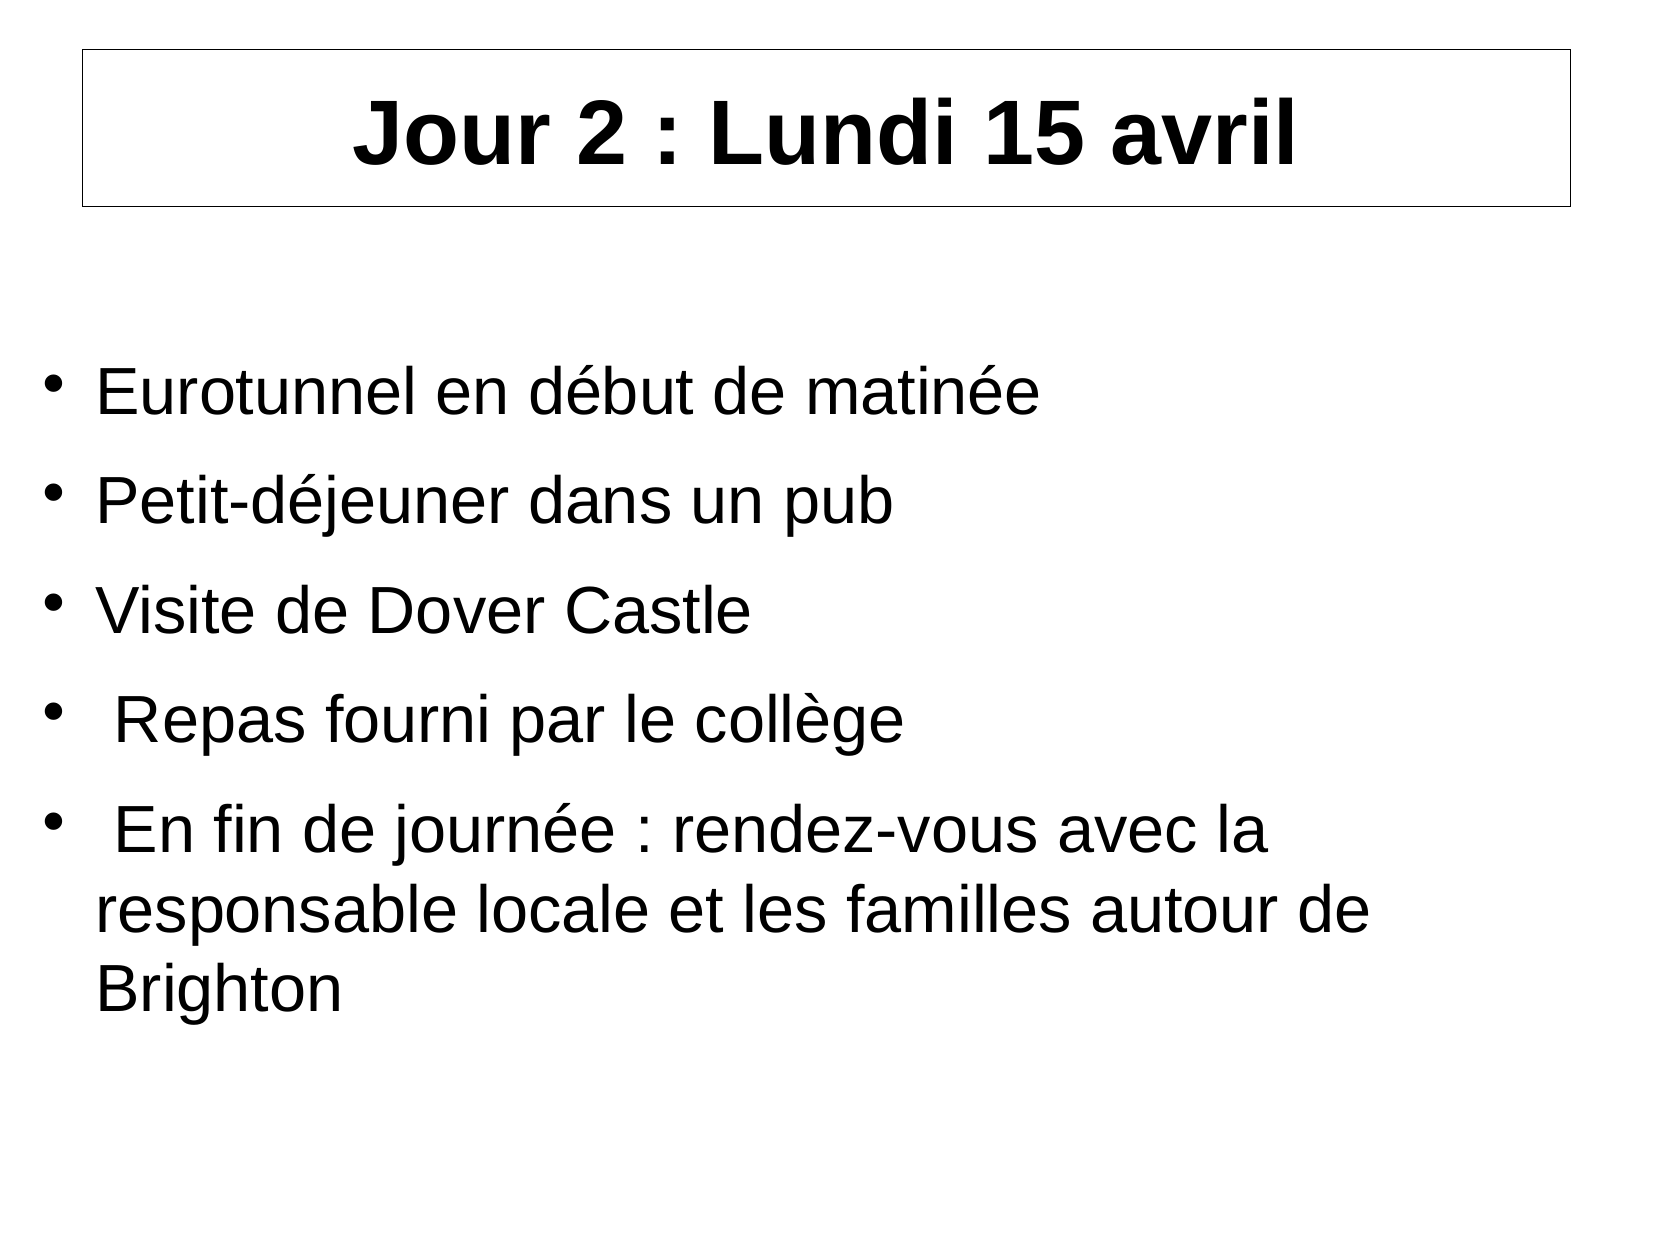

Jour 2 : Lundi 15 avril
Eurotunnel en début de matinée
Petit-déjeuner dans un pub
Visite de Dover Castle
 Repas fourni par le collège
 En fin de journée : rendez-vous avec la responsable locale et les familles autour de Brighton